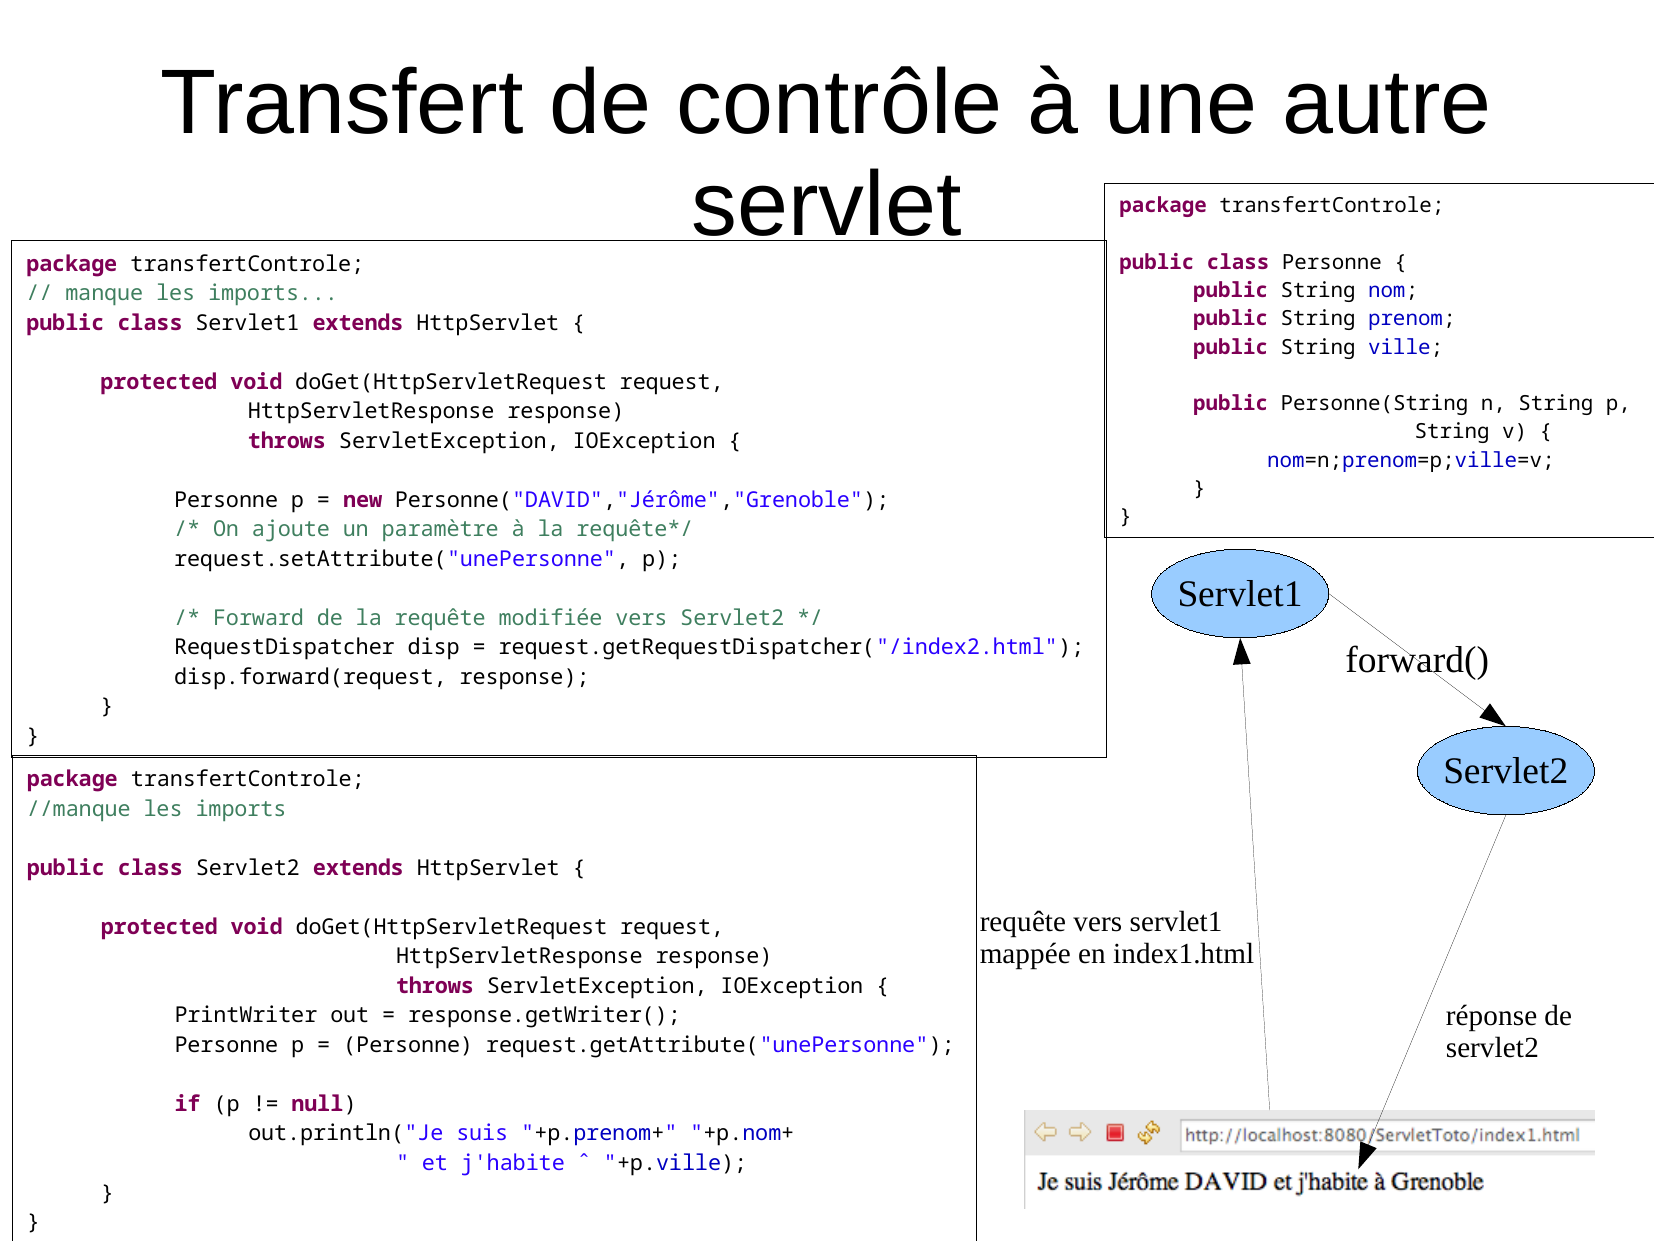

# Transfert de contrôle à une autre servlet
package transfertControle;
public class Personne {
	public String nom;
	public String prenom;
	public String ville;
	public Personne(String n, String p,
				String v) {
		nom=n;prenom=p;ville=v;
	}
}
package transfertControle;
// manque les imports...
public class Servlet1 extends HttpServlet {
	protected void doGet(HttpServletRequest request,
			HttpServletResponse response)
			throws ServletException, IOException {
		Personne p = new Personne("DAVID","Jérôme","Grenoble");
		/* On ajoute un paramètre à la requête*/
		request.setAttribute("unePersonne", p);
		/* Forward de la requête modifiée vers Servlet2 */
		RequestDispatcher disp = request.getRequestDispatcher("/index2.html");
		disp.forward(request, response);
	}
}
Servlet1
Servlet2
package transfertControle;
//manque les imports
public class Servlet2 extends HttpServlet {
	protected void doGet(HttpServletRequest request,
					HttpServletResponse response)
					throws ServletException, IOException {
		PrintWriter out = response.getWriter();
		Personne p = (Personne) request.getAttribute("unePersonne");
		if (p != null)
			out.println("Je suis "+p.prenom+" "+p.nom+
					" et j'habite ˆ "+p.ville);
	}
}
requête vers servlet1
mappée en index1.html
réponse de
servlet2